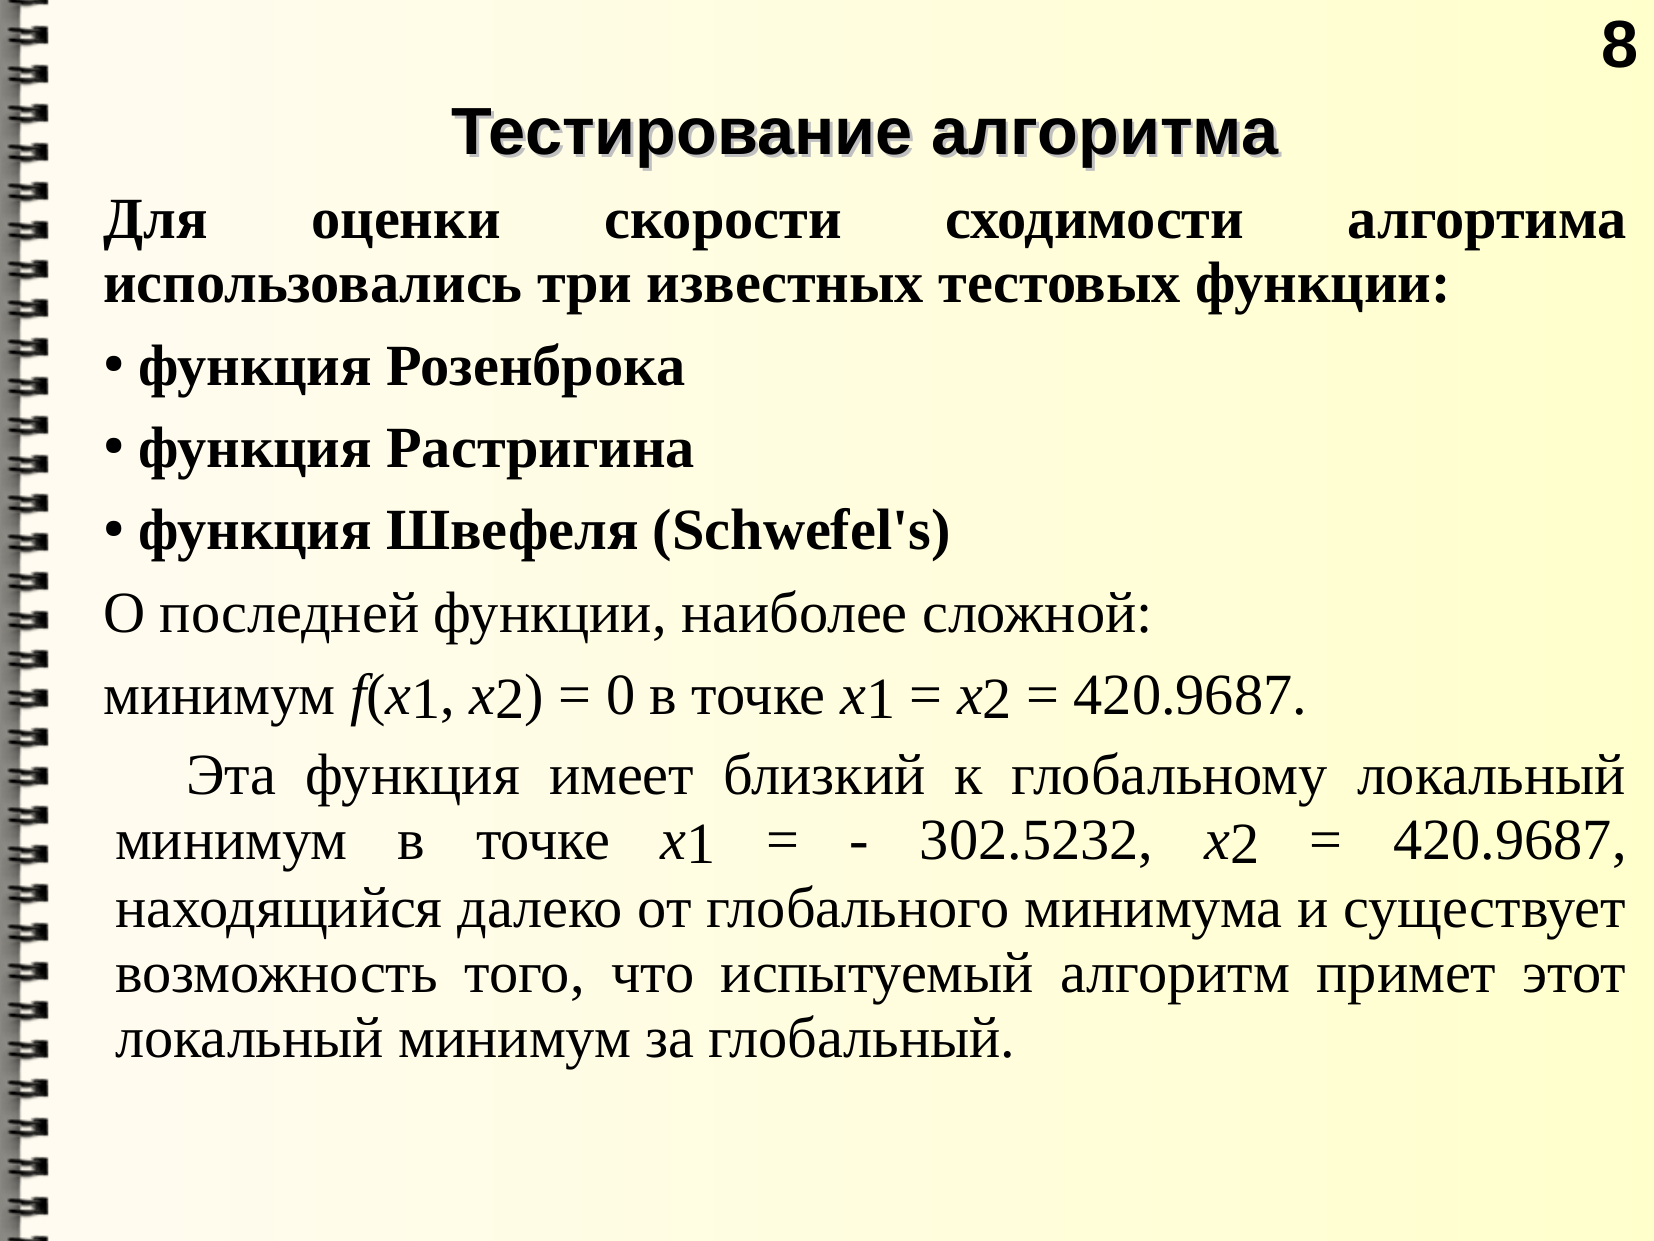

Тестирование алгоритма
Для оценки скорости сходимости алгортима использовались три известных тестовых функции:
 функция Розенброка
 функция Растригина
 функция Швефеля (Schwefel's)
О последней функции, наиболее сложной:
минимум f(x1, x2) = 0 в точке x1 = x2 = 420.9687.
Эта функция имеет близкий к глобальному локальный минимум в точке x1 = - 302.5232, x2 = 420.9687, находящийся далеко от глобального минимума и существует возможность того, что испытуемый алгоритм примет этот локальный минимум за глобальный.